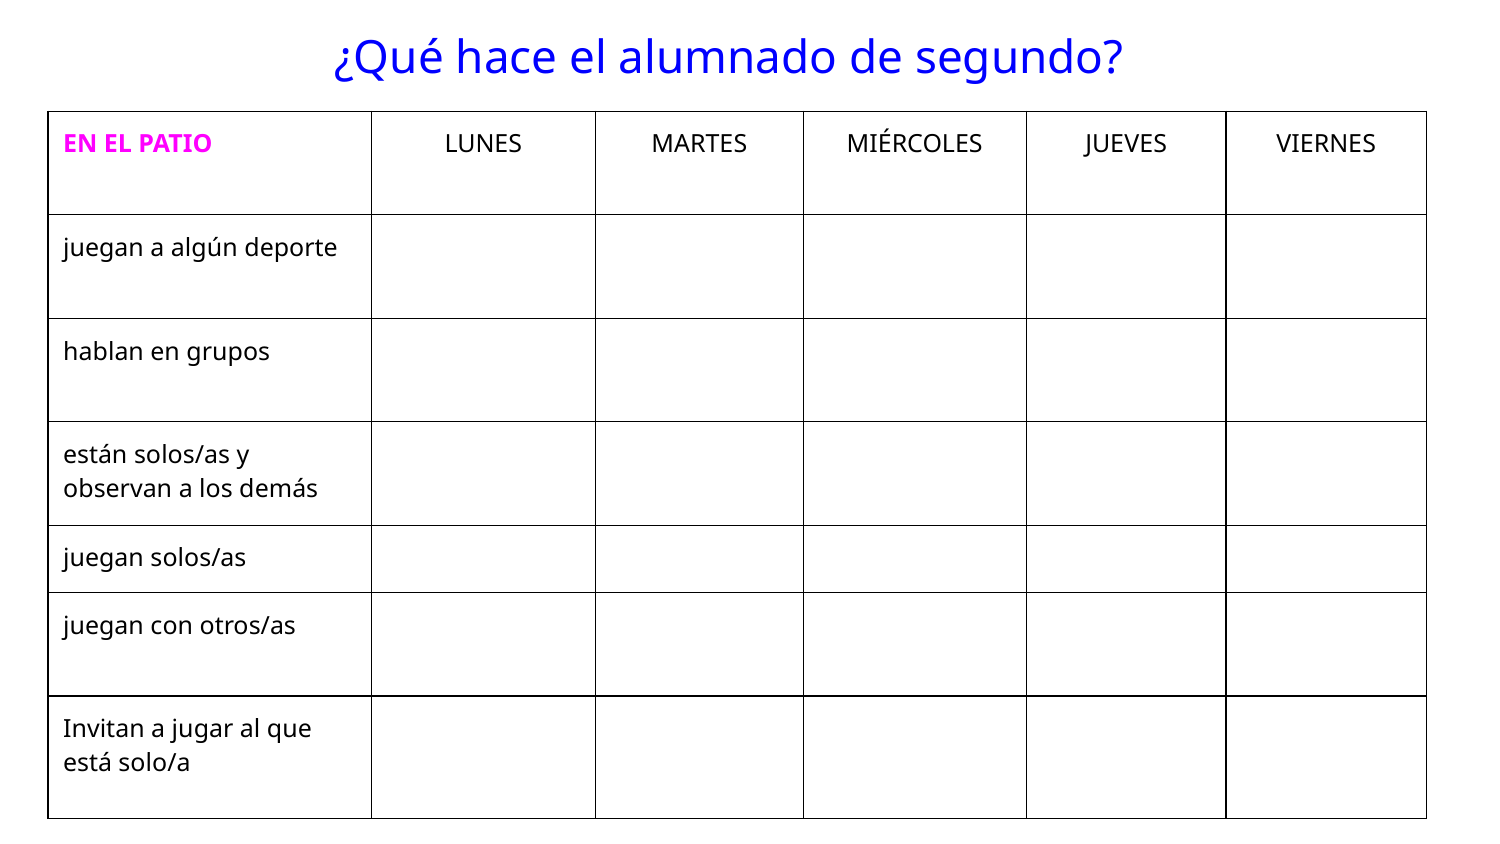

¿Qué hace el alumnado de segundo?
| EN EL PATIO | LUNES | MARTES | MIÉRCOLES | JUEVES | VIERNES |
| --- | --- | --- | --- | --- | --- |
| juegan a algún deporte | | | | | |
| hablan en grupos | | | | | |
| están solos/as y observan a los demás | | | | | |
| juegan solos/as | | | | | |
| juegan con otros/as | | | | | |
| Invitan a jugar al que está solo/a | | | | | |